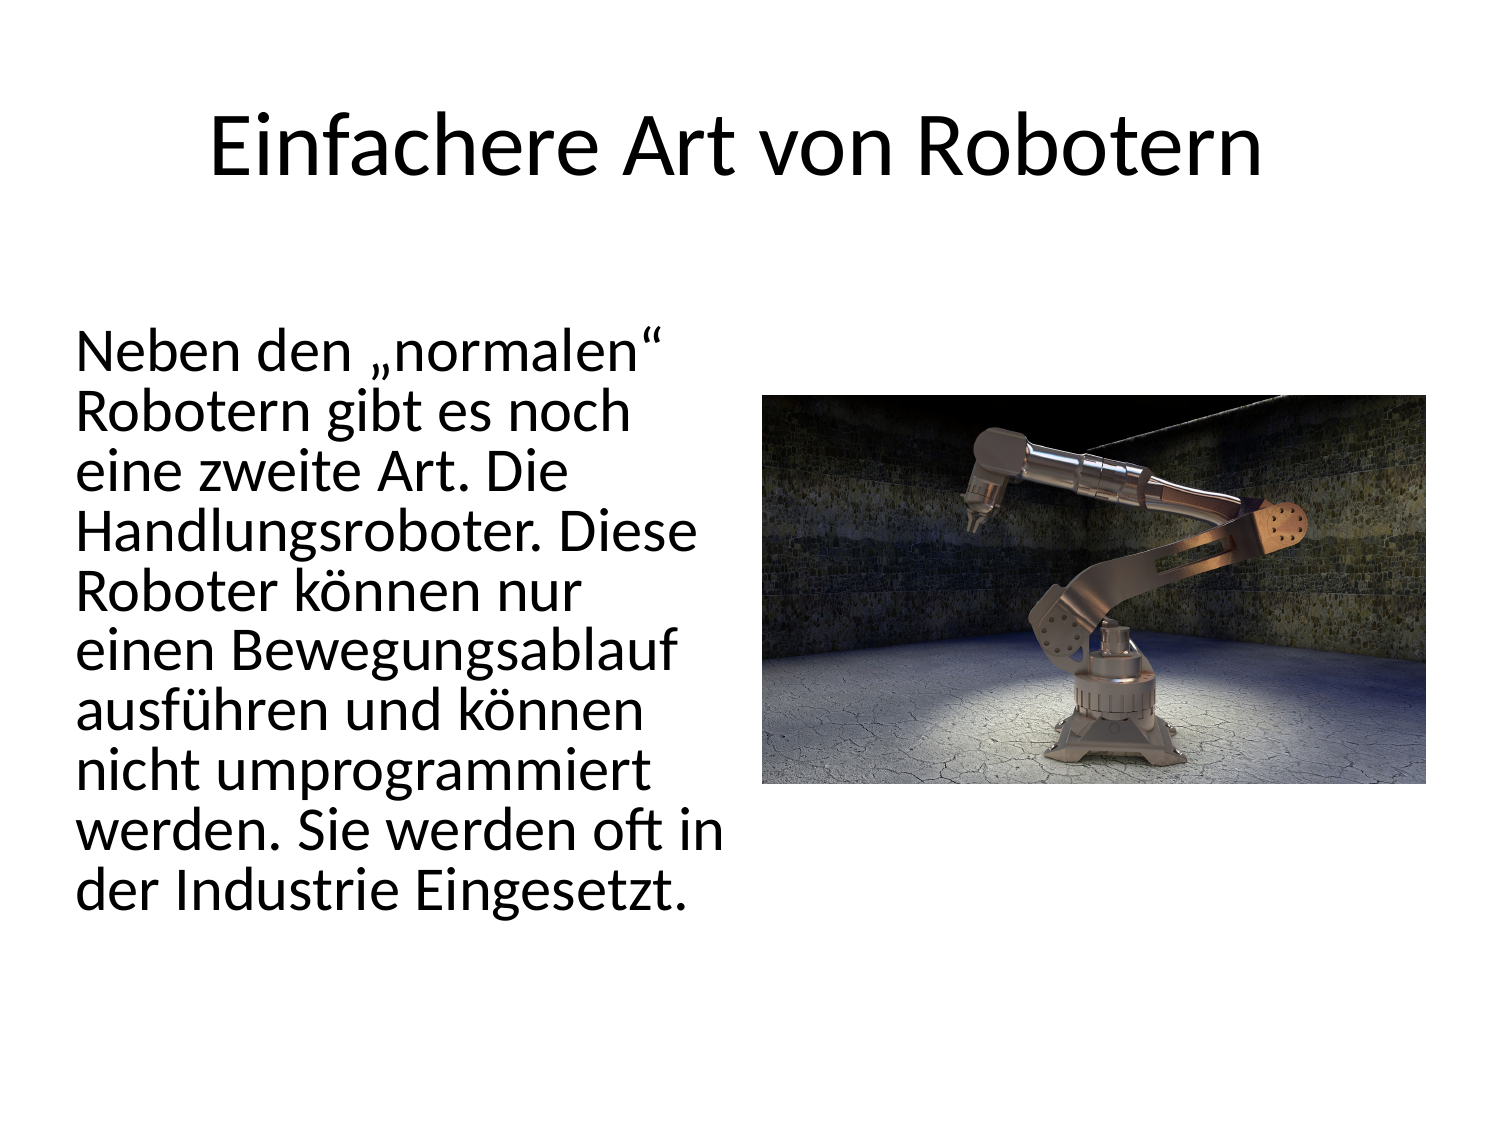

# Einfachere Art von Robotern
Neben den „normalen“ Robotern gibt es noch eine zweite Art. Die Handlungsroboter. Diese Roboter können nur einen Bewegungsablauf ausführen und können nicht umprogrammiert werden. Sie werden oft in der Industrie Eingesetzt.